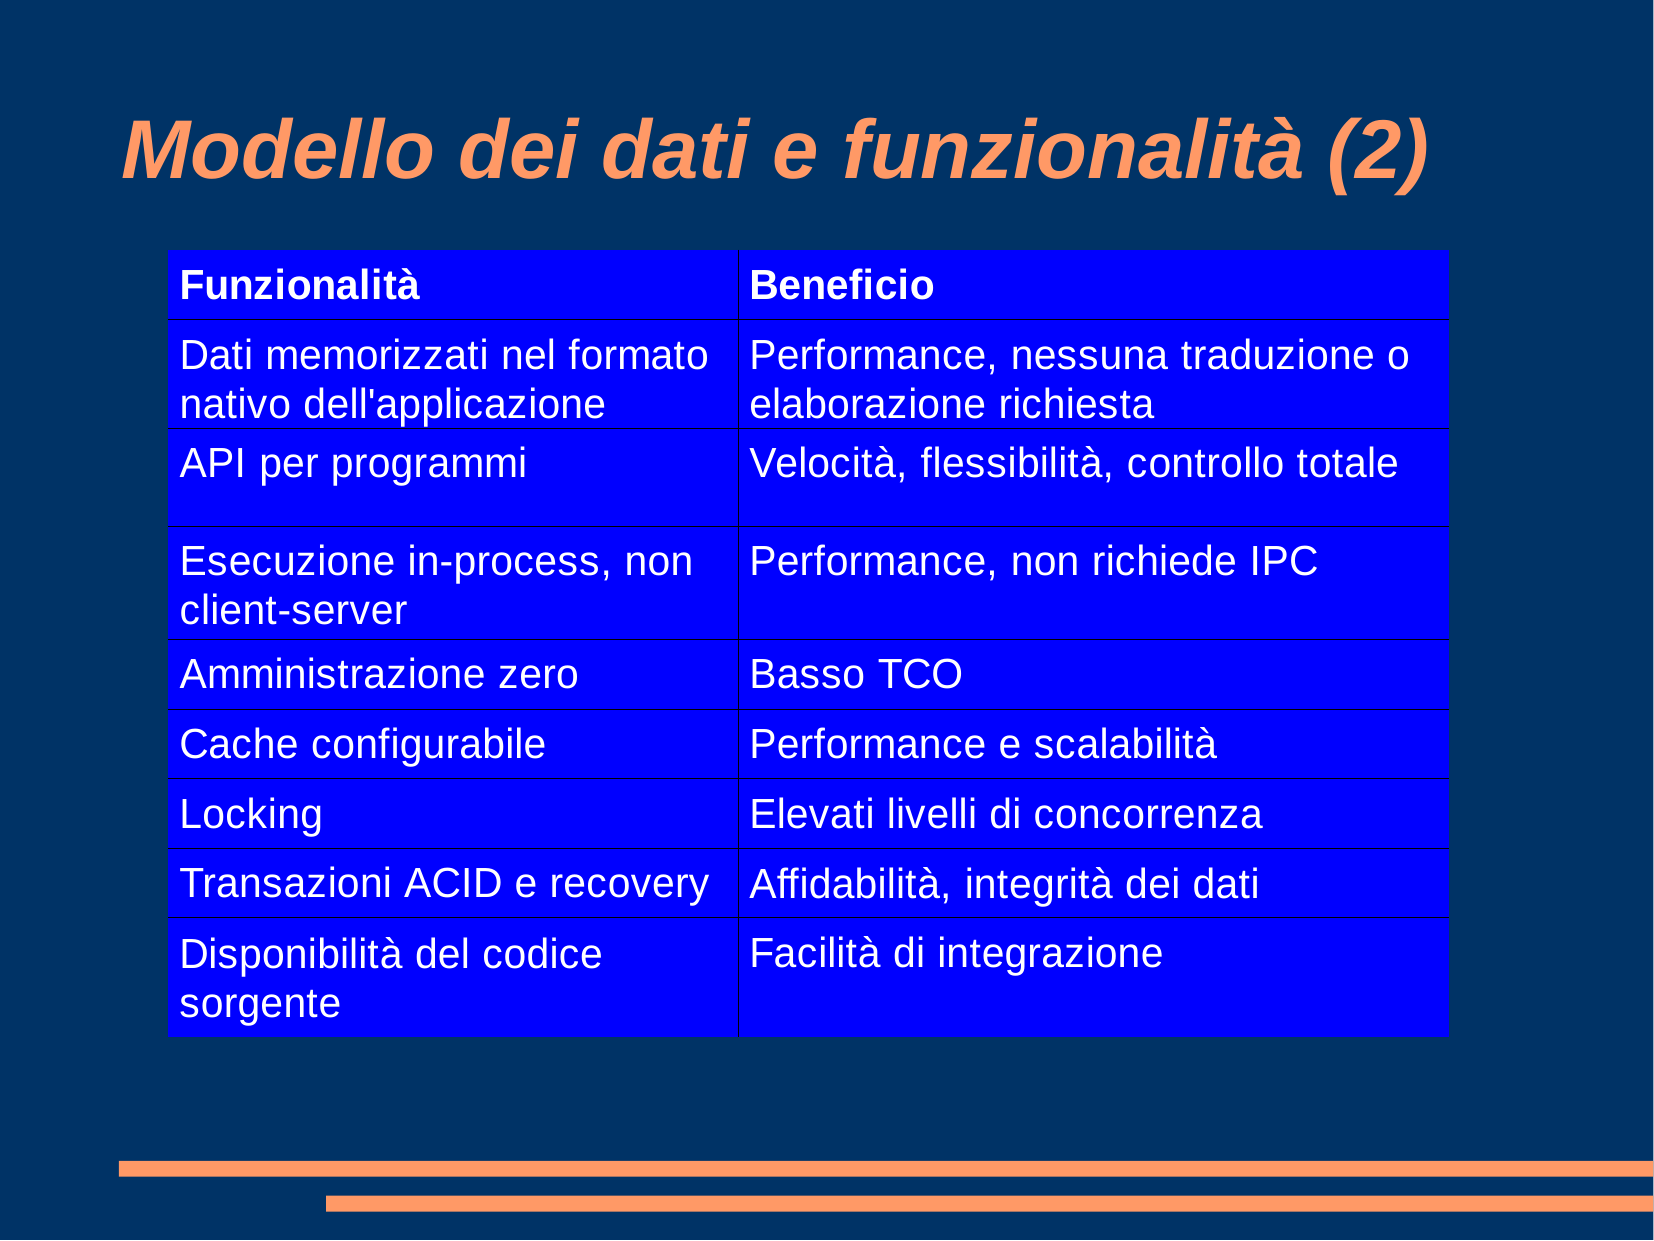

# Modello dei dati e funzionalità (2)